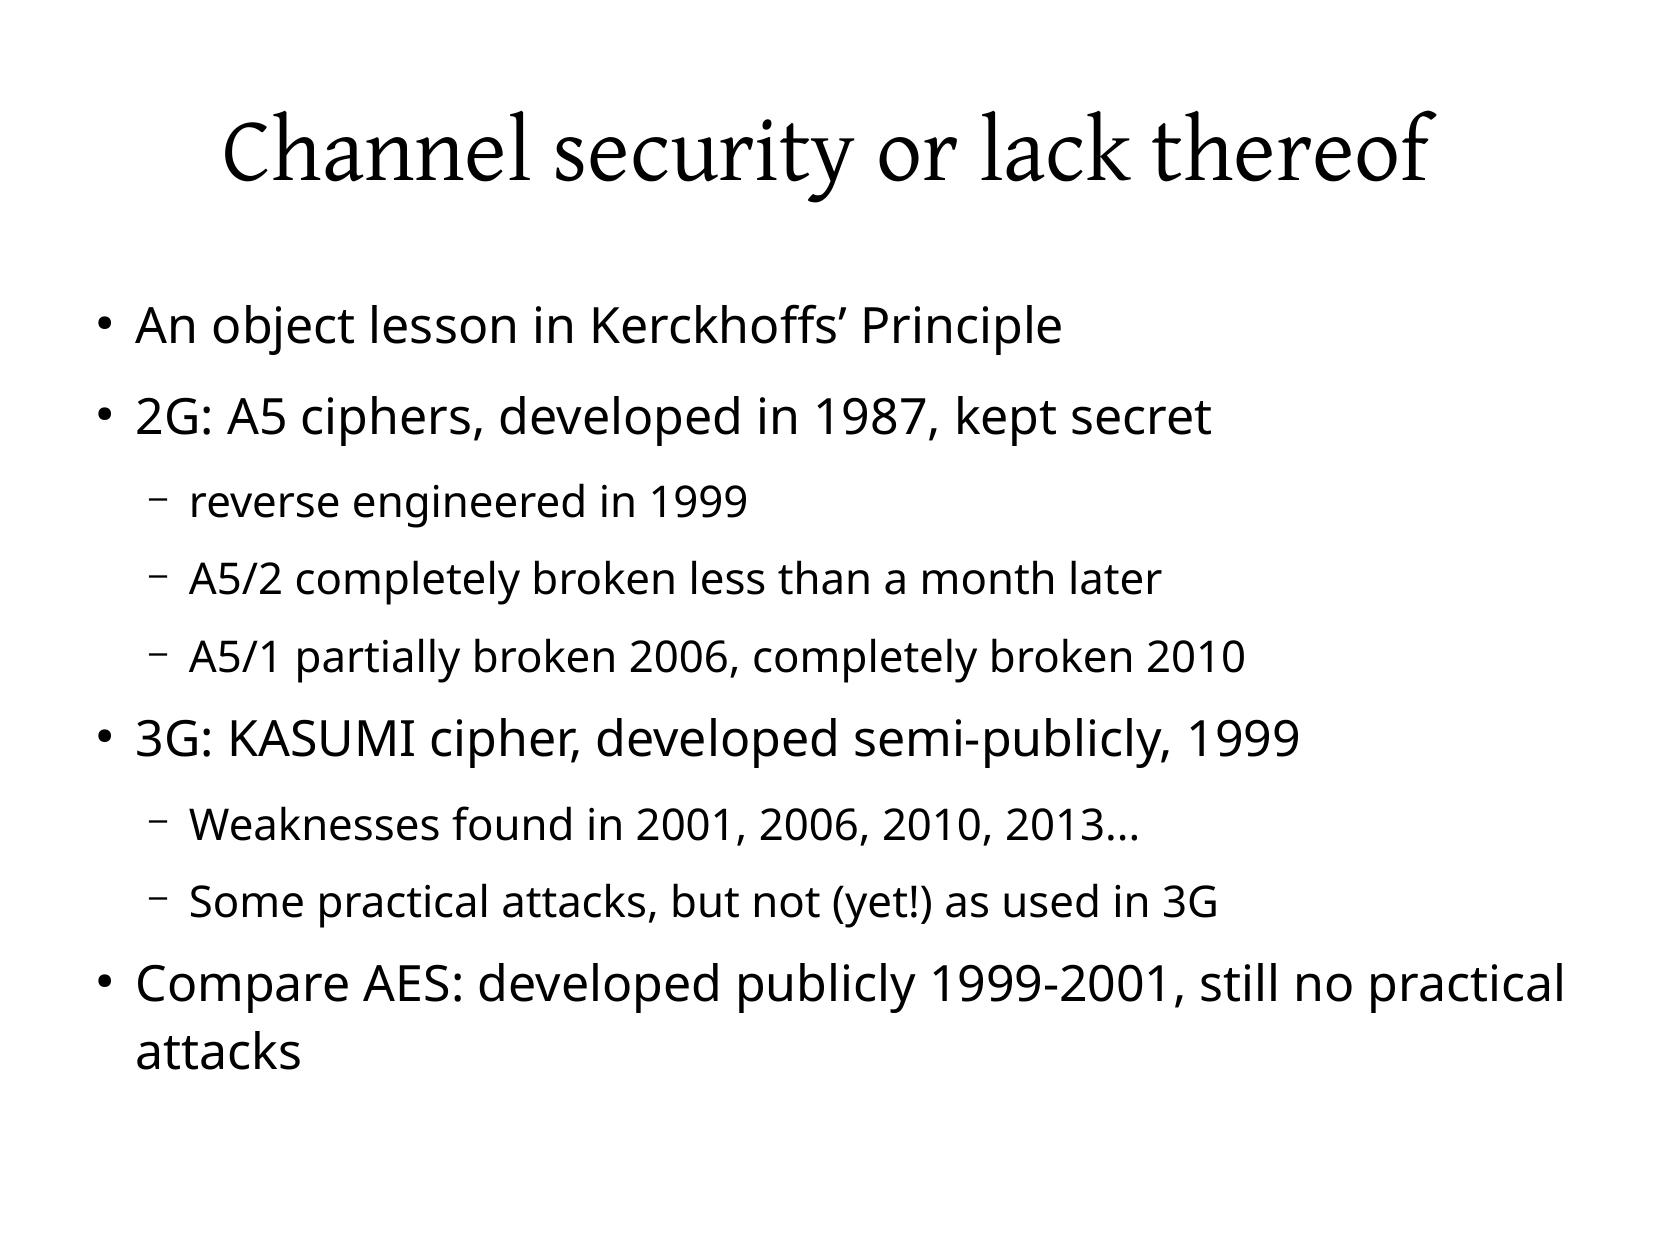

# Channel security or lack thereof
An object lesson in Kerckhoffs’ Principle
2G: A5 ciphers, developed in 1987, kept secret
reverse engineered in 1999
A5/2 completely broken less than a month later
A5/1 partially broken 2006, completely broken 2010
3G: KASUMI cipher, developed semi-publicly, 1999
Weaknesses found in 2001, 2006, 2010, 2013...
Some practical attacks, but not (yet!) as used in 3G
Compare AES: developed publicly 1999-2001, still no practical attacks